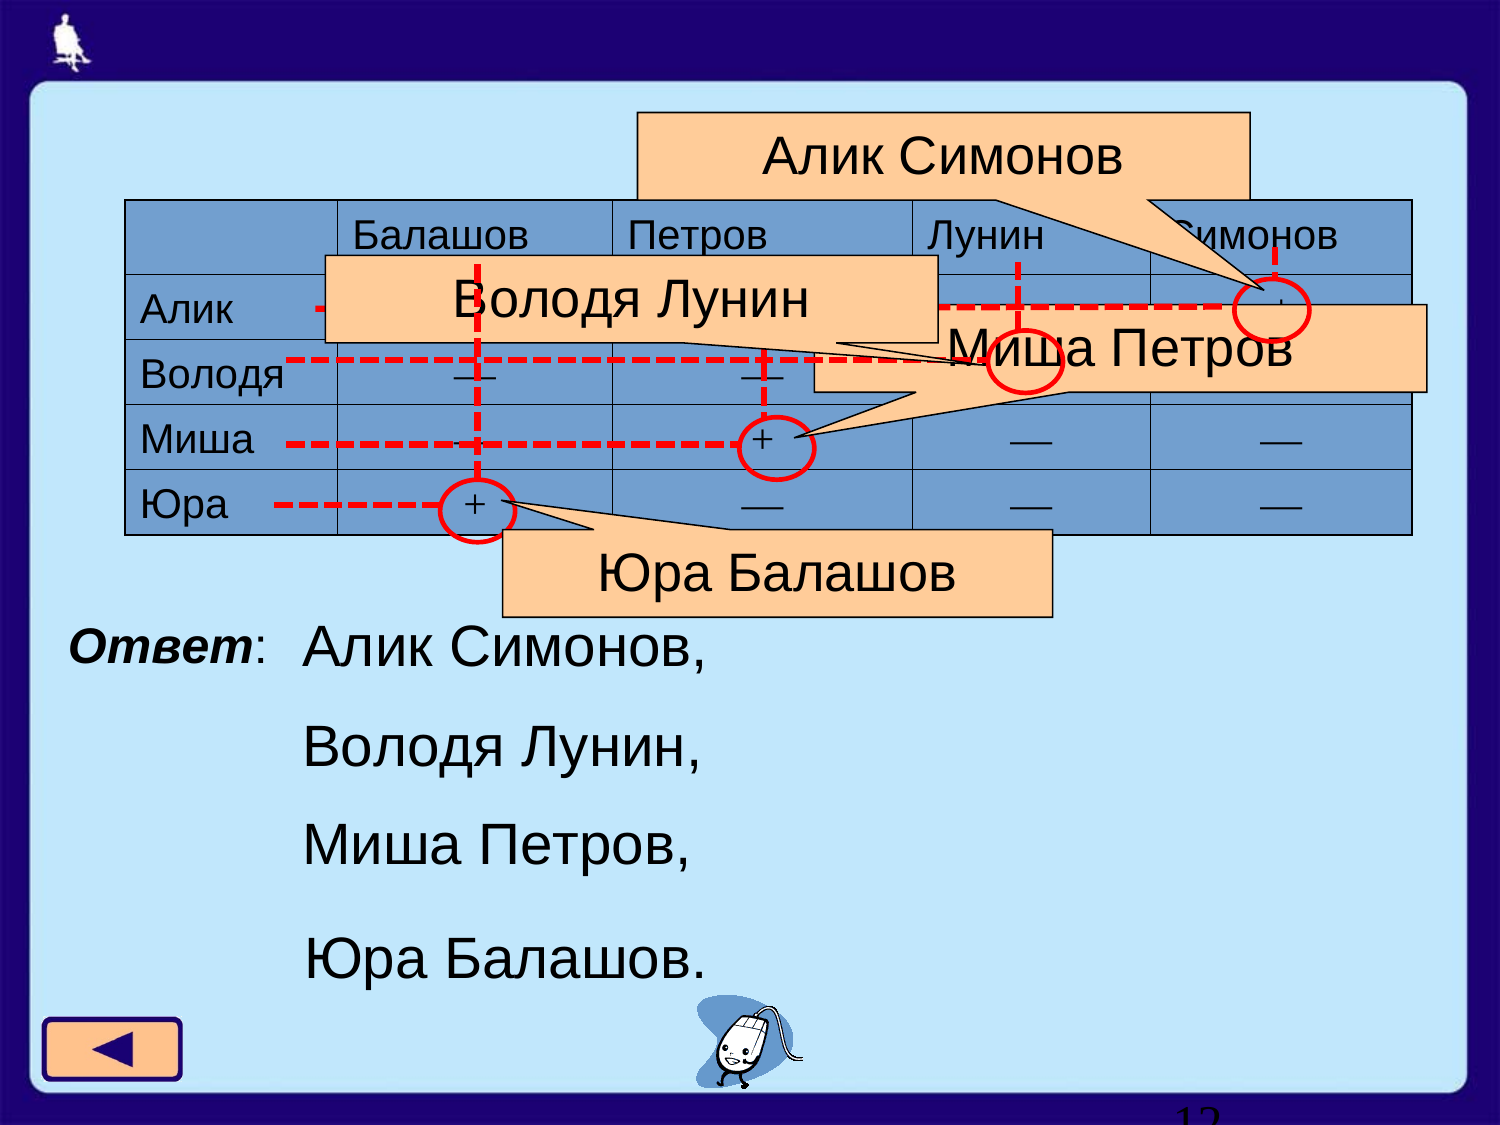

Алик Симонов
| | Балашов | Петров | Лунин | Симонов |
| --- | --- | --- | --- | --- |
| Алик | — | — | — | + |
| Володя | — | — | + | — |
| Миша | — | + | — | — |
| Юра | + | — | — | — |
Володя Лунин
Юра Балашов
Миша Петров
Алик Симонов,
Ответ:
Володя Лунин,
Миша Петров,
Юра Балашов.